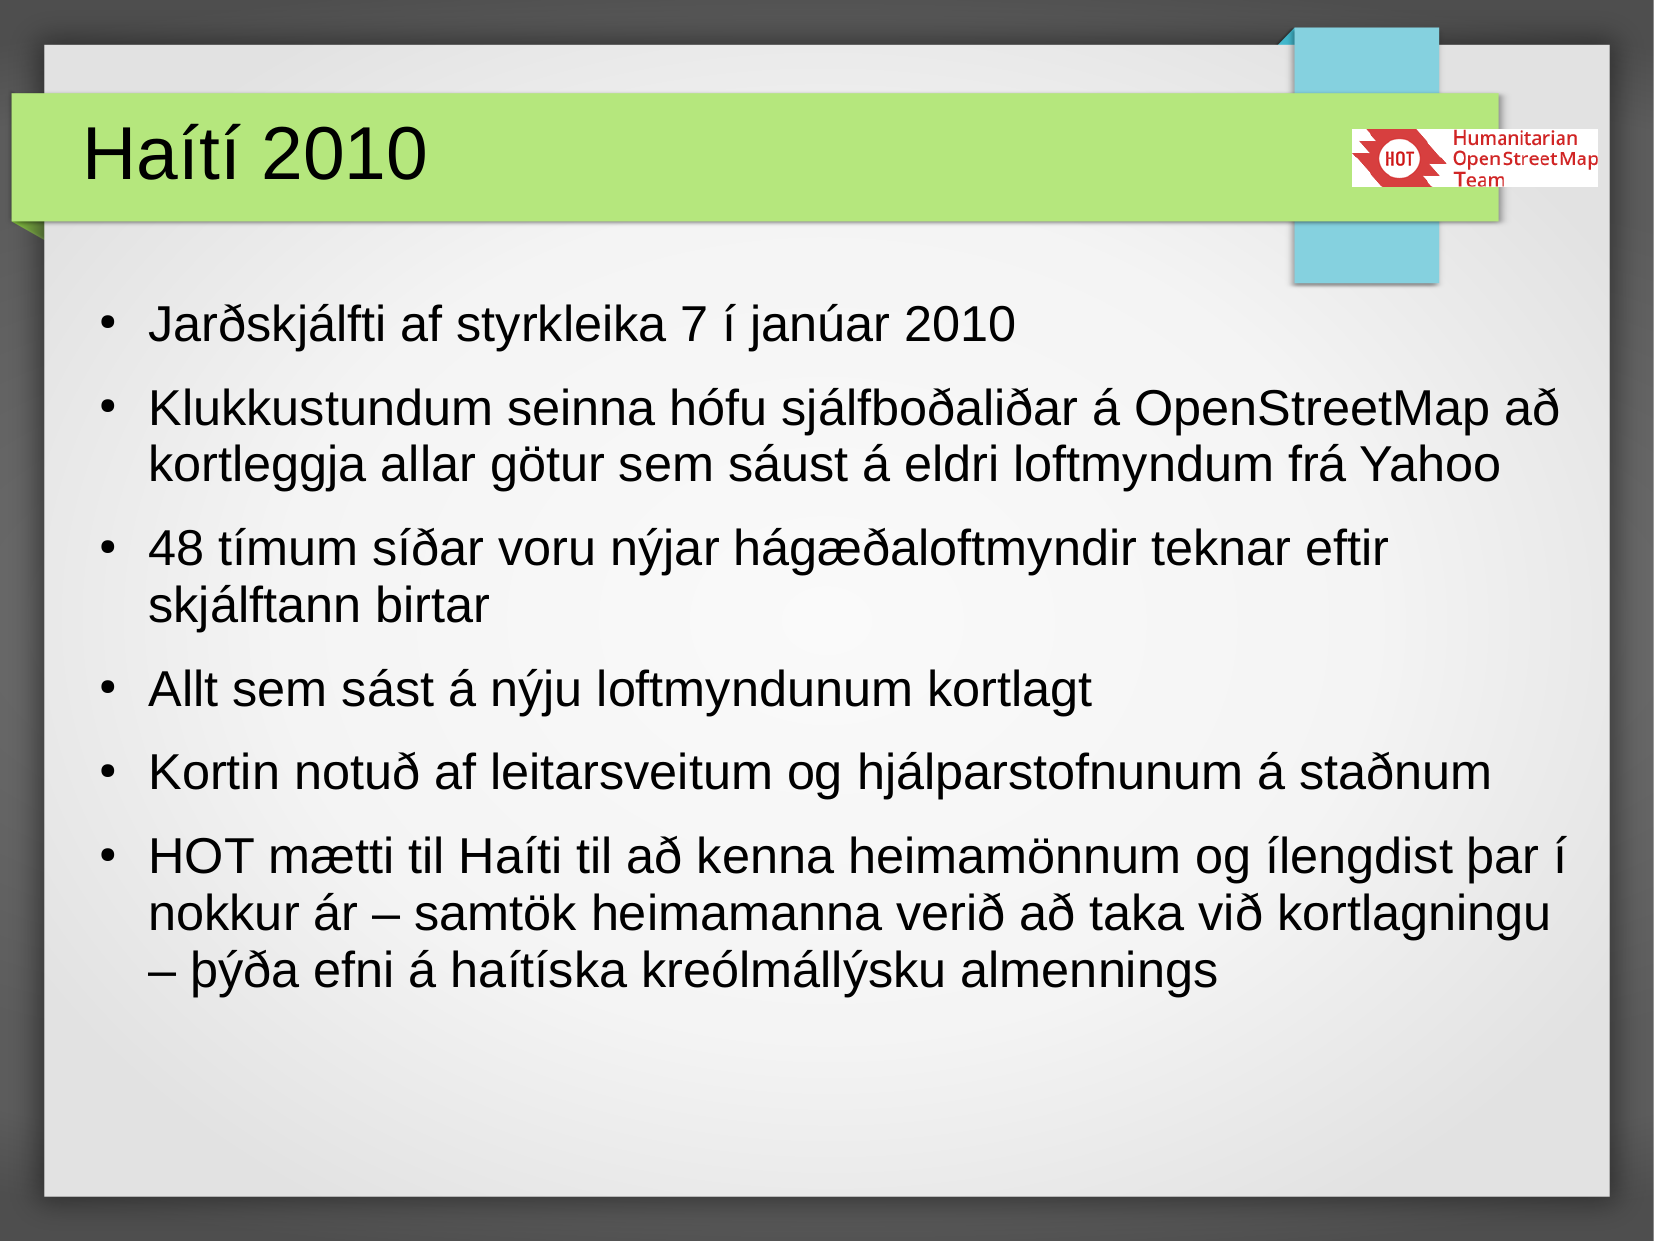

# Haítí 2010
Jarðskjálfti af styrkleika 7 í janúar 2010
Klukkustundum seinna hófu sjálfboðaliðar á OpenStreetMap að kortleggja allar götur sem sáust á eldri loftmyndum frá Yahoo
48 tímum síðar voru nýjar hágæðaloftmyndir teknar eftir skjálftann birtar
Allt sem sást á nýju loftmyndunum kortlagt
Kortin notuð af leitarsveitum og hjálparstofnunum á staðnum
HOT mætti til Haíti til að kenna heimamönnum og ílengdist þar í nokkur ár – samtök heimamanna verið að taka við kortlagningu – þýða efni á haítíska kreólmállýsku almennings